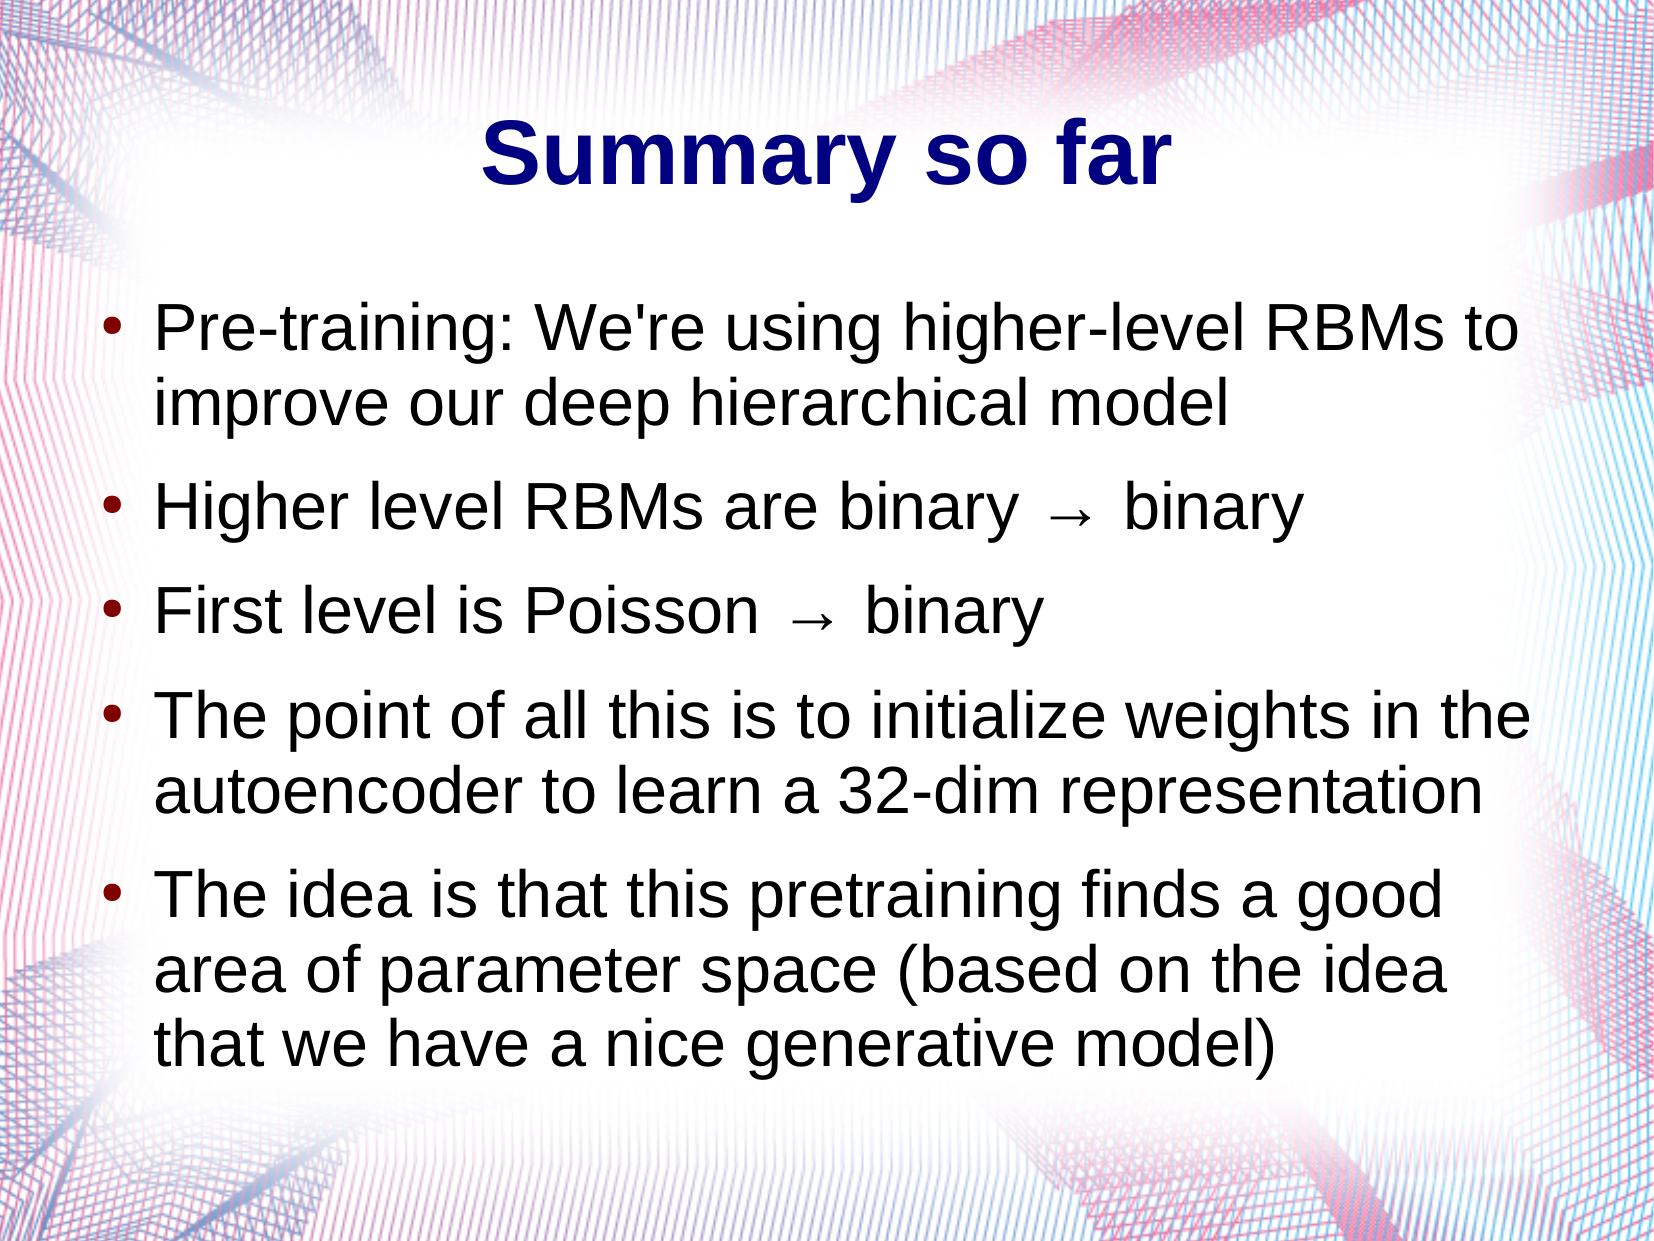

# Summary so far
Pre-training: We're using higher-level RBMs to improve our deep hierarchical model
Higher level RBMs are binary → binary
First level is Poisson → binary
The point of all this is to initialize weights in the autoencoder to learn a 32-dim representation
The idea is that this pretraining finds a good area of parameter space (based on the idea that we have a nice generative model)